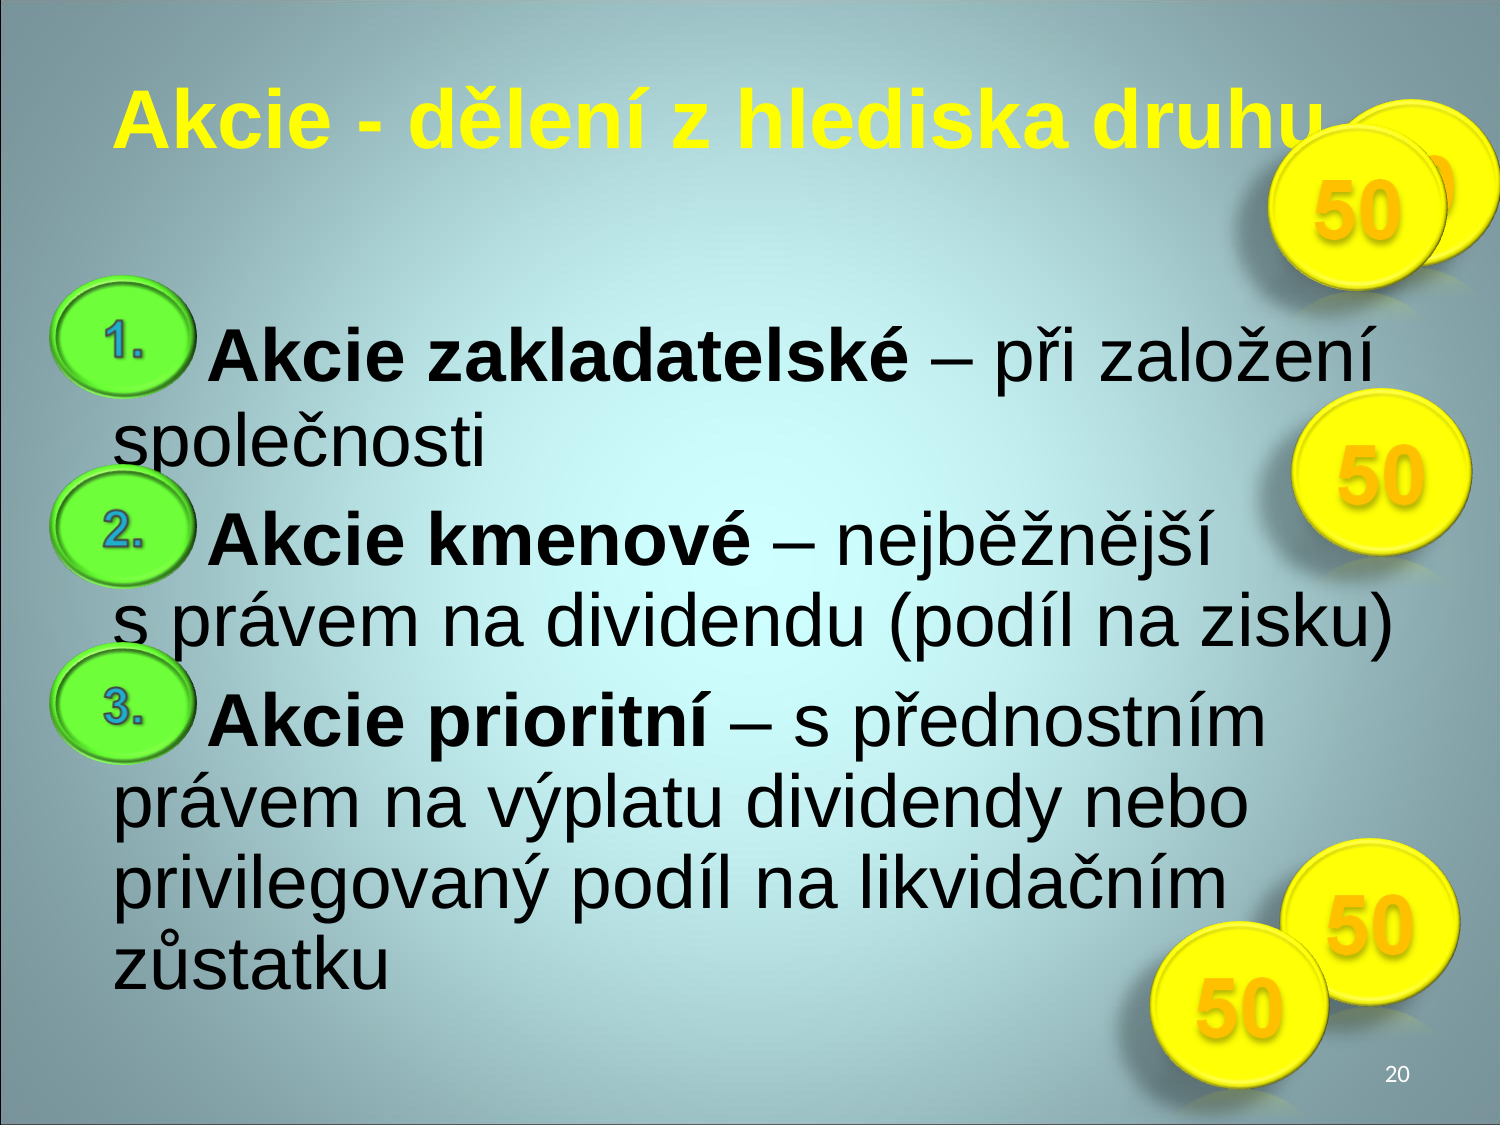

# Akcie - dělení z hlediska druhu
		Akcie zakladatelské – při založení společnosti
		Akcie kmenové – nejběžnější
s právem na dividendu (podíl na zisku)
		Akcie prioritní – s přednostním právem na výplatu dividendy nebo privilegovaný podíl na likvidačním zůstatku